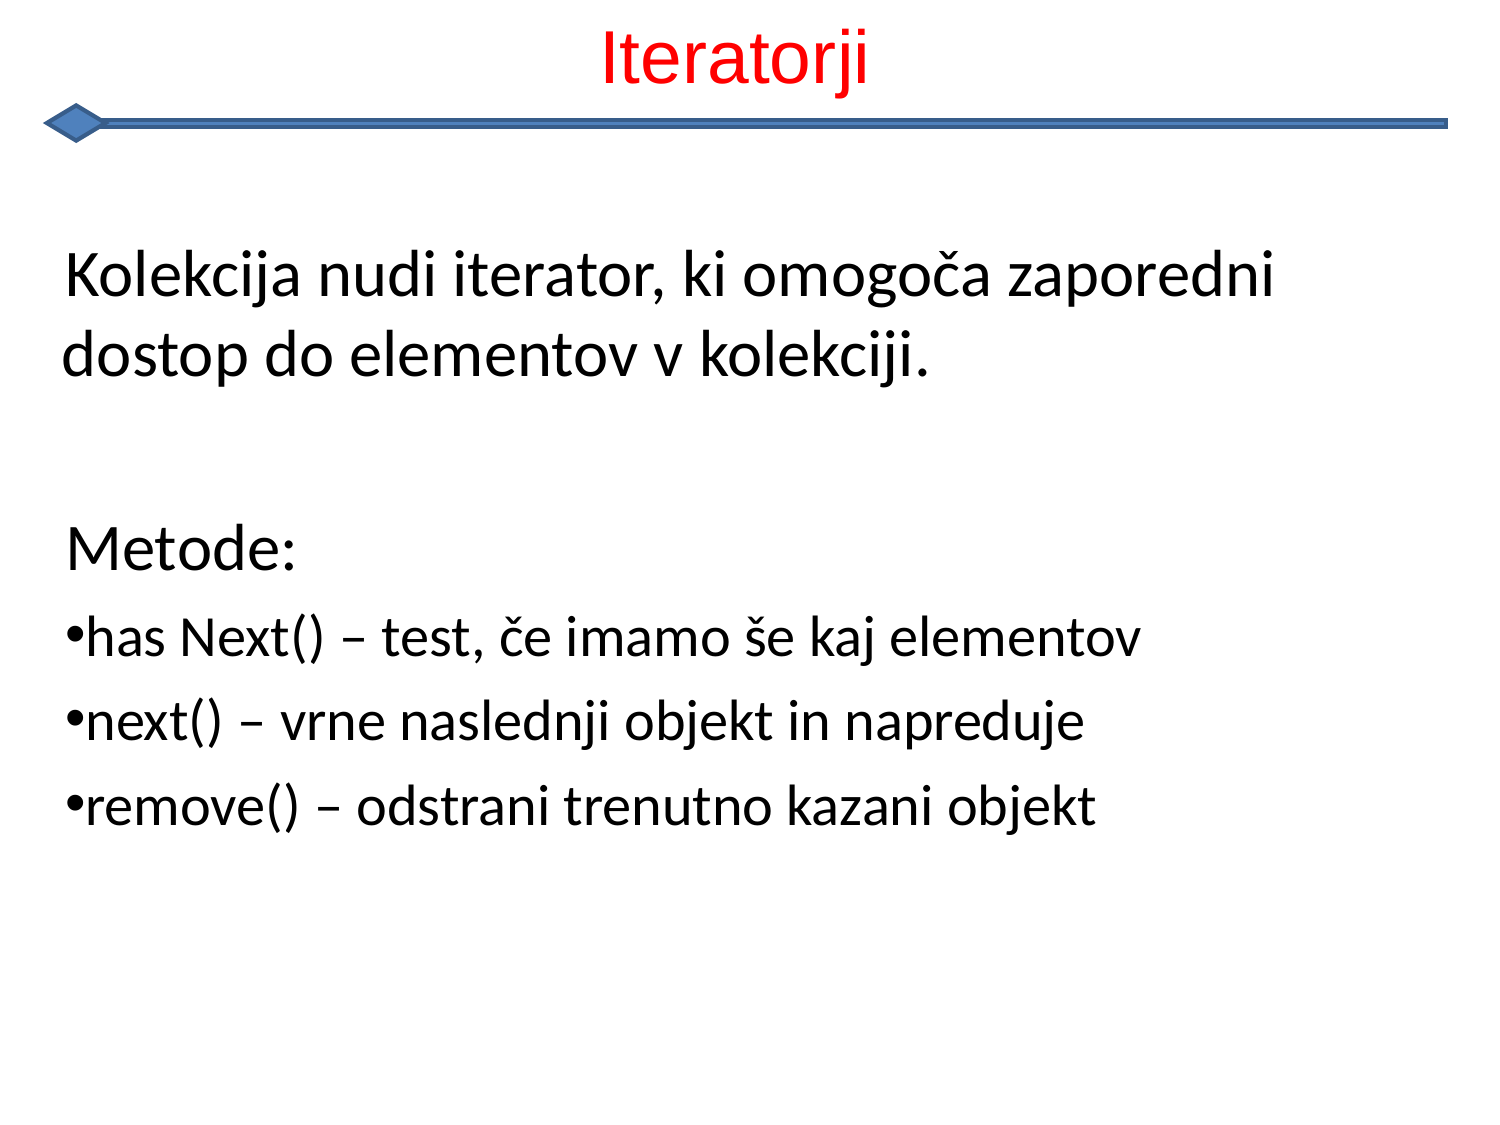

# Iteratorji
Kolekcija nudi iterator, ki omogoča zaporedni dostop do elementov v kolekciji.
Metode:
has Next() – test, če imamo še kaj elementov
next() – vrne naslednji objekt in napreduje
remove() – odstrani trenutno kazani objekt